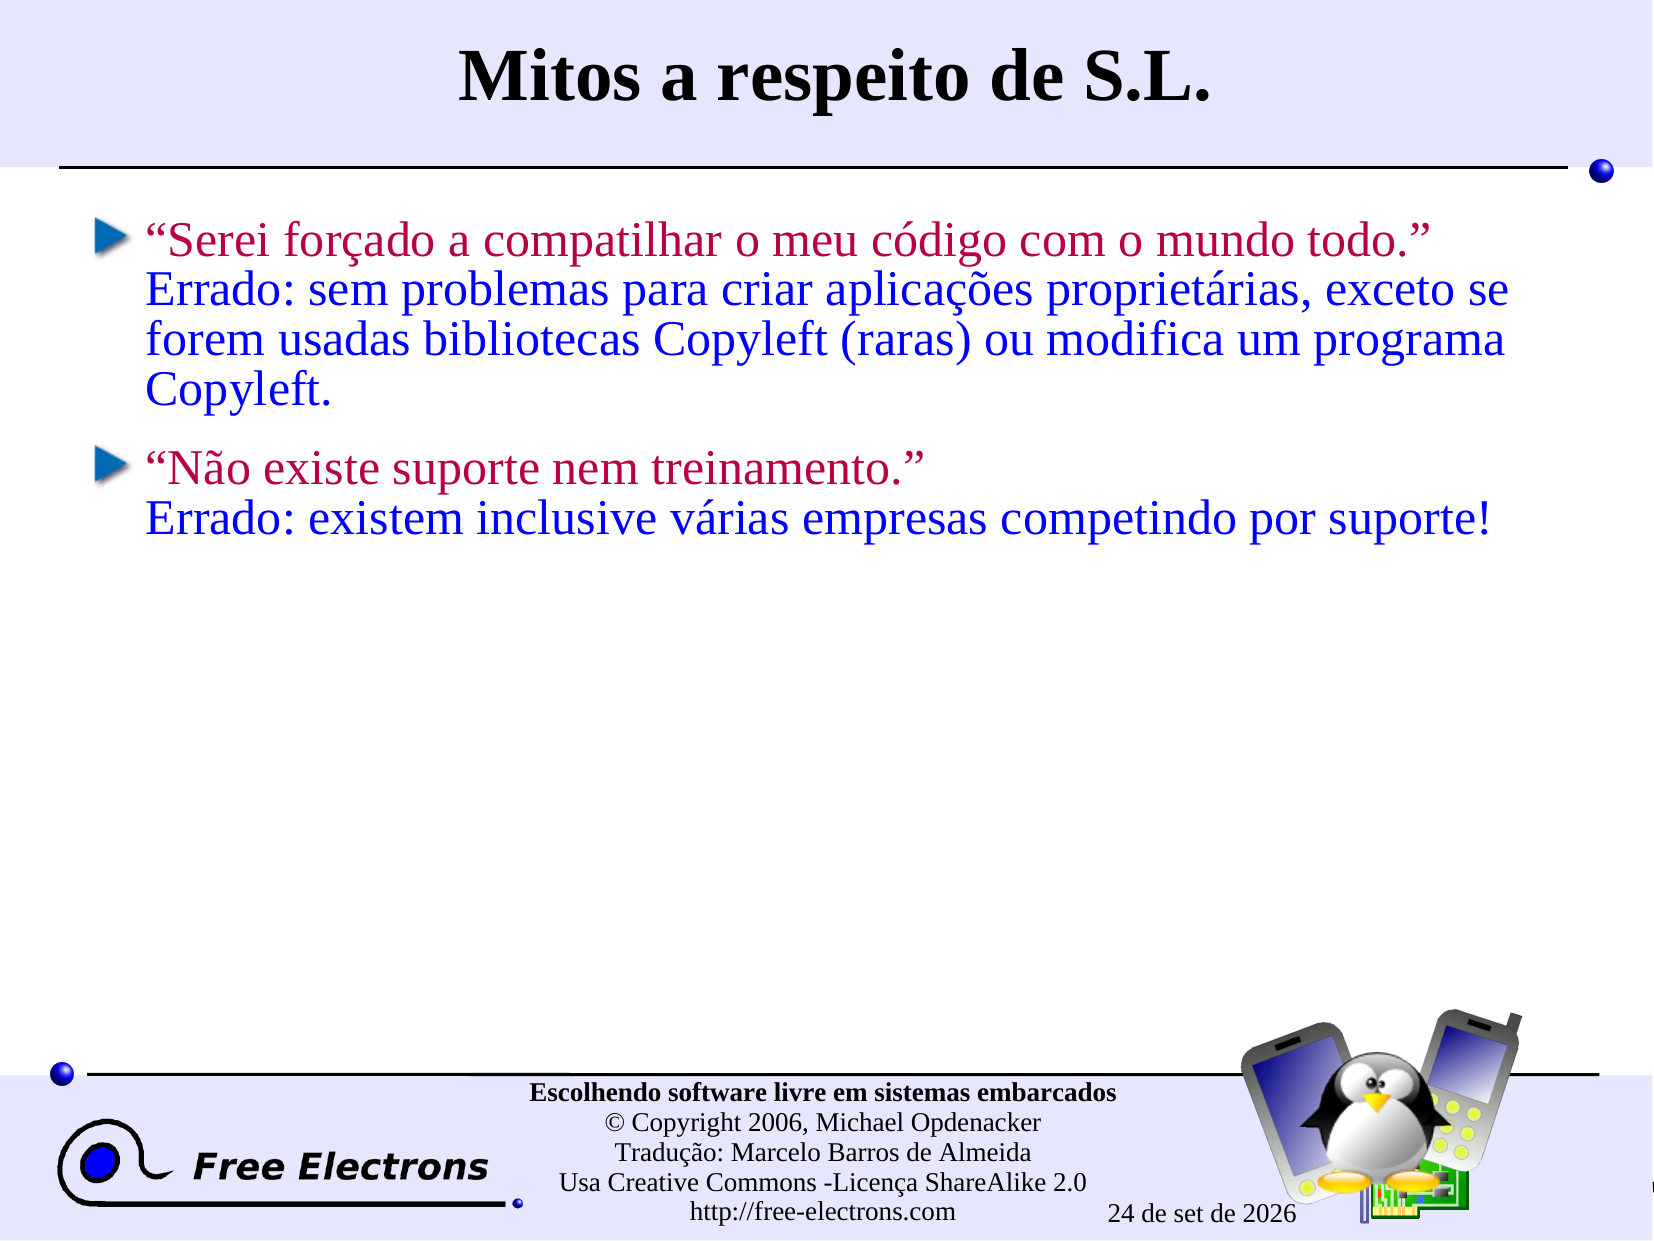

# Mitos a respeito de S.L.
“Serei forçado a compatilhar o meu código com o mundo todo.”
Errado: sem problemas para criar aplicações proprietárias, exceto se forem usadas bibliotecas Copyleft (raras) ou modifica um programa Copyleft.
“Não existe suporte nem treinamento.”
Errado: existem inclusive várias empresas competindo por suporte!